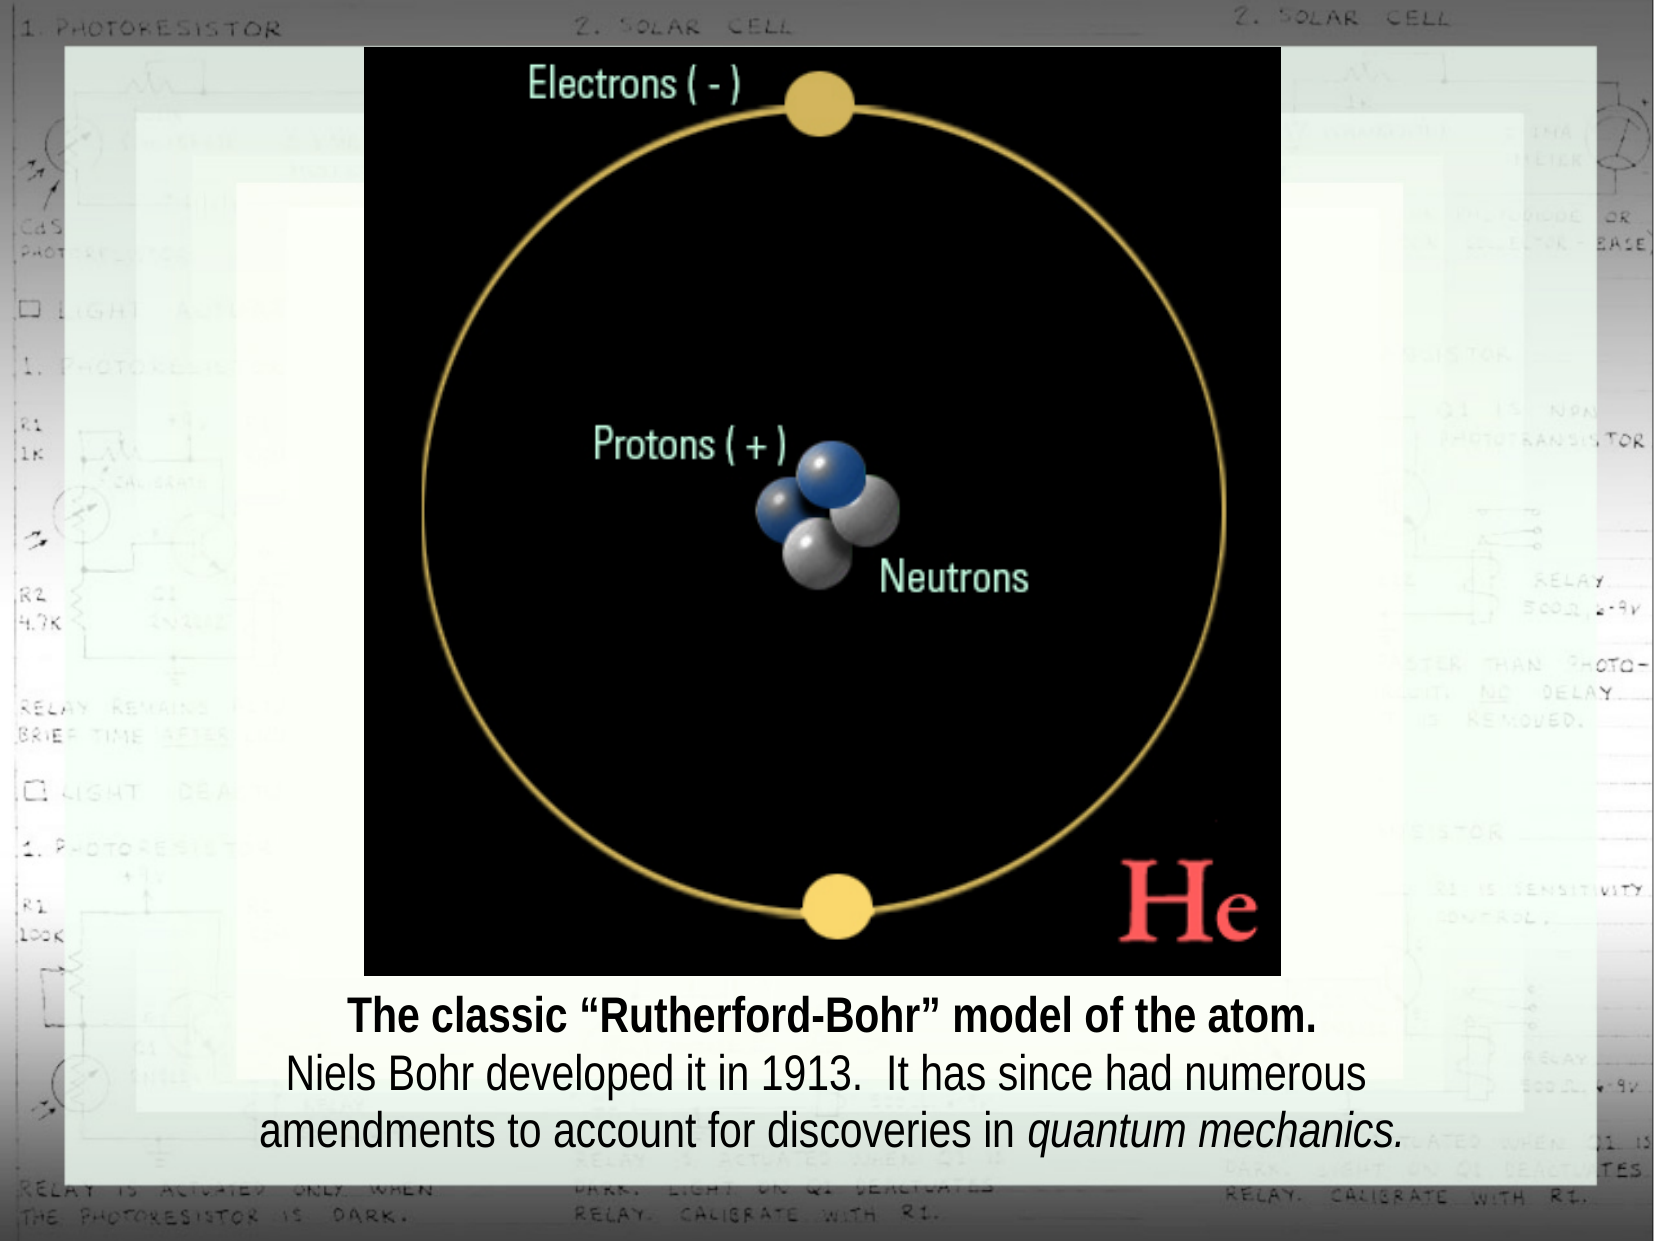

# The classic “Rutherford-Bohr” model of the atom. Niels Bohr developed it in 1913. It has since had numerous amendments to account for discoveries in quantum mechanics.